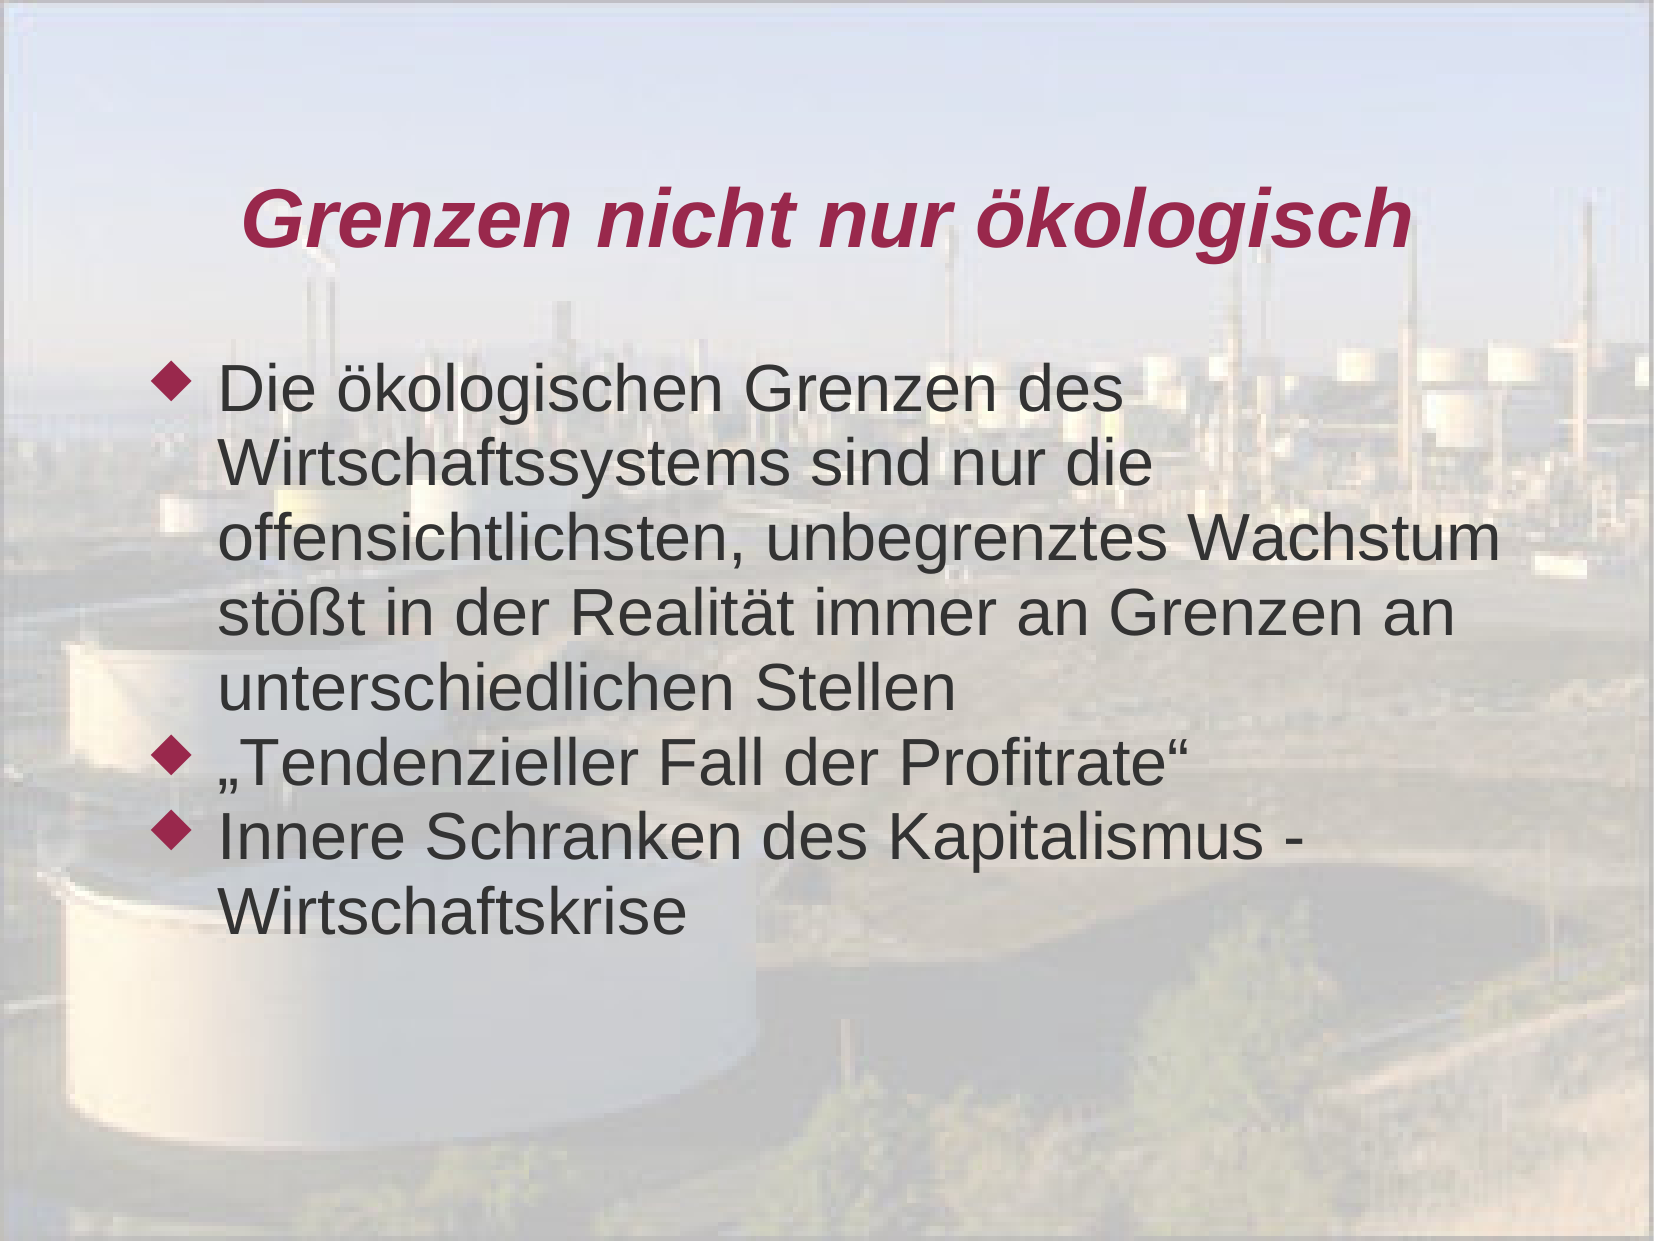

# Grenzen nicht nur ökologisch
Die ökologischen Grenzen des Wirtschaftssystems sind nur die offensichtlichsten, unbegrenztes Wachstum stößt in der Realität immer an Grenzen an unterschiedlichen Stellen
„Tendenzieller Fall der Profitrate“
Innere Schranken des Kapitalismus - Wirtschaftskrise